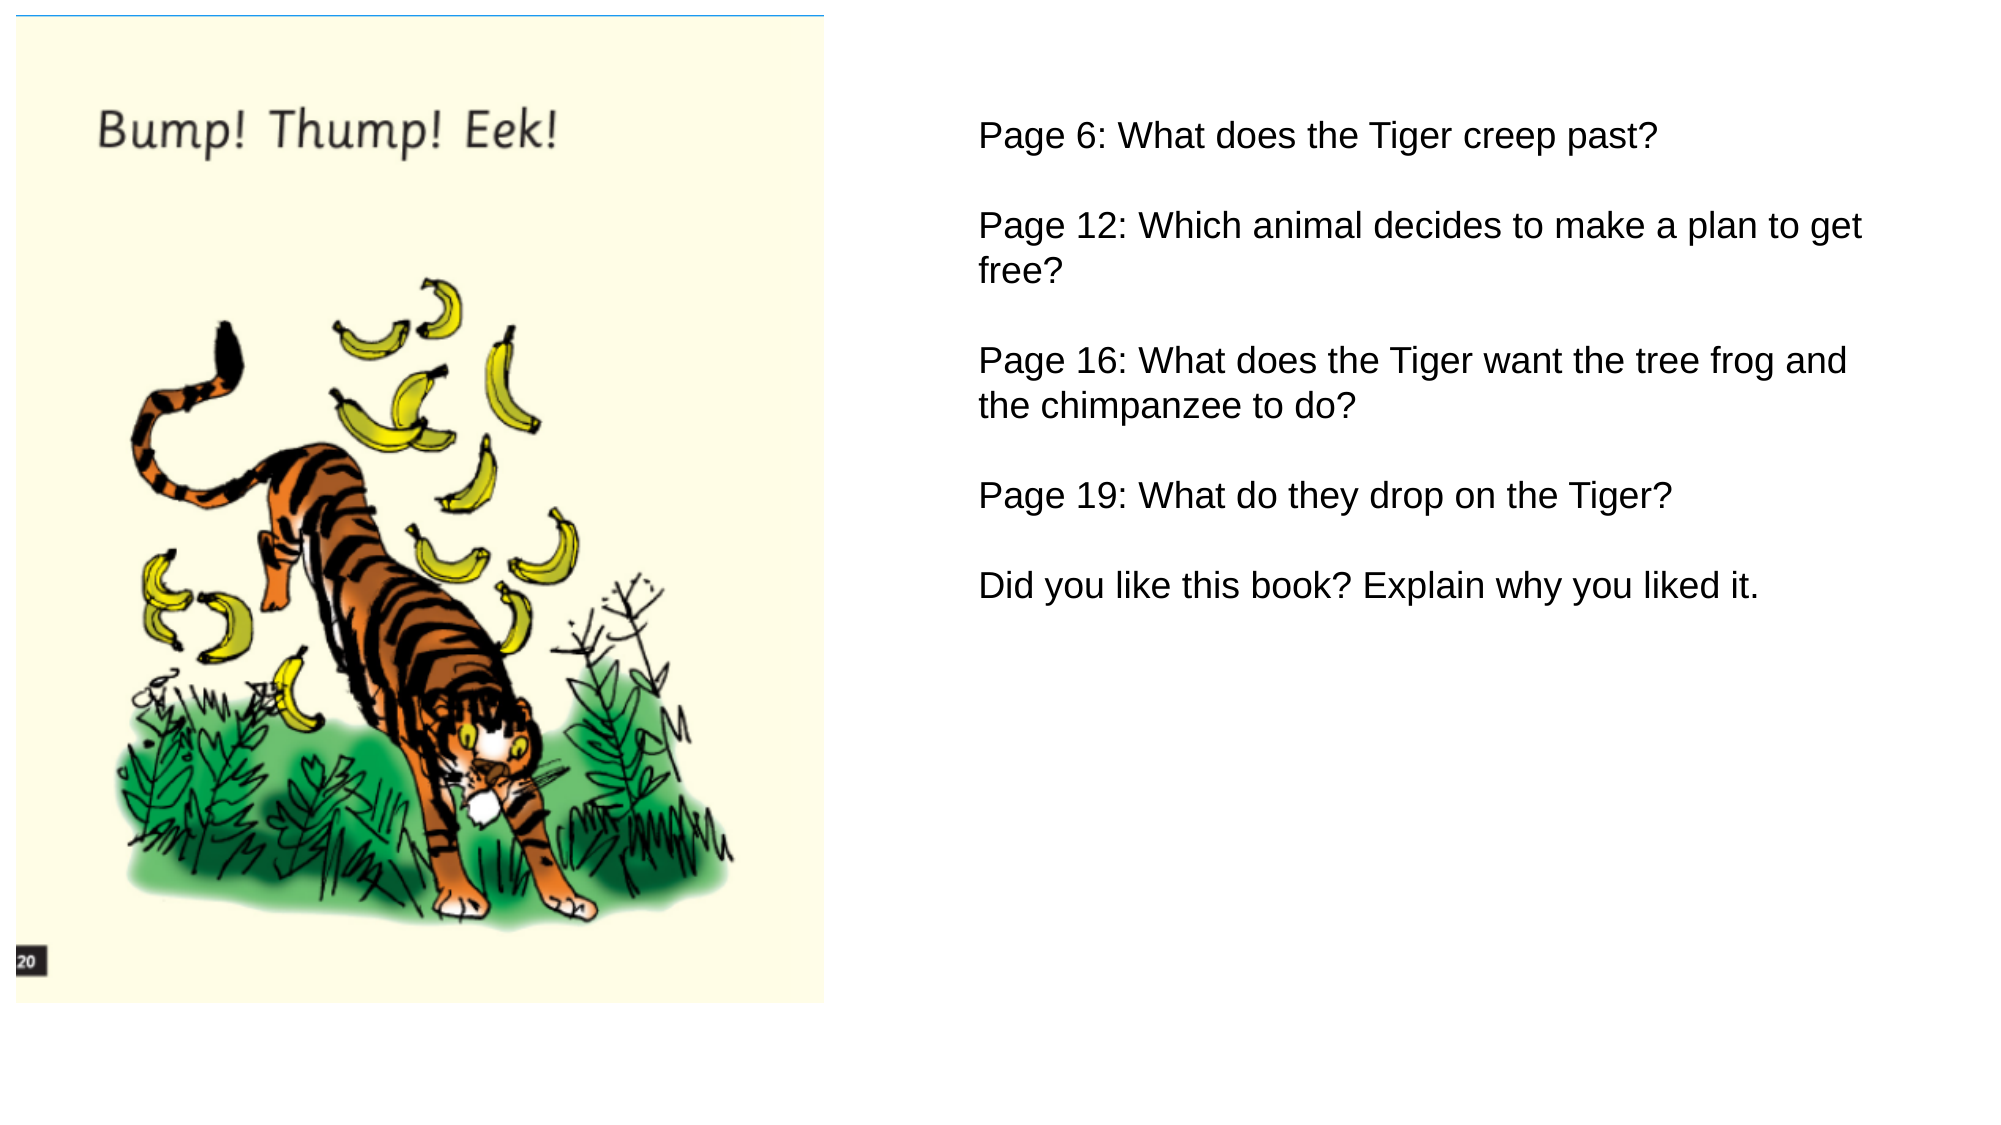

#
Page 6: What does the Tiger creep past?
Page 12: Which animal decides to make a plan to get free?
Page 16: What does the Tiger want the tree frog and the chimpanzee to do?
Page 19: What do they drop on the Tiger?
Did you like this book? Explain why you liked it.